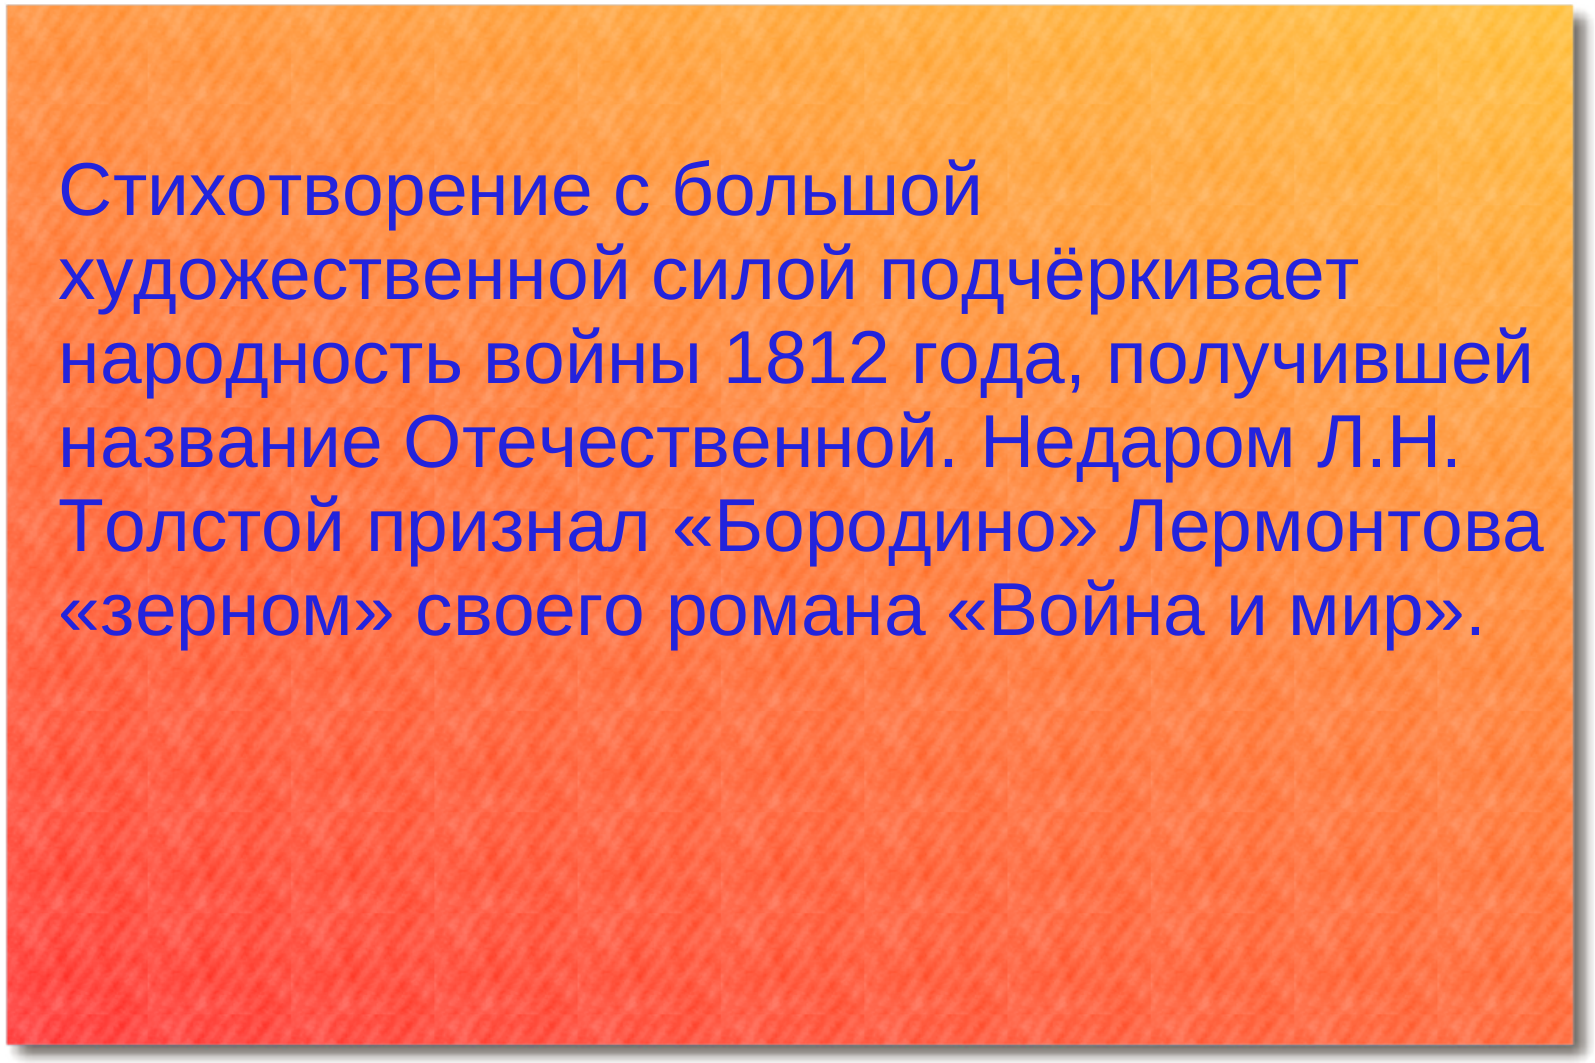

Стихотворение с большой художественной силой подчёркивает народность войны 1812 года, получившей название Отечественной. Недаром Л.Н. Толстой признал «Бородино» Лермонтова «зерном» своего романа «Война и мир».